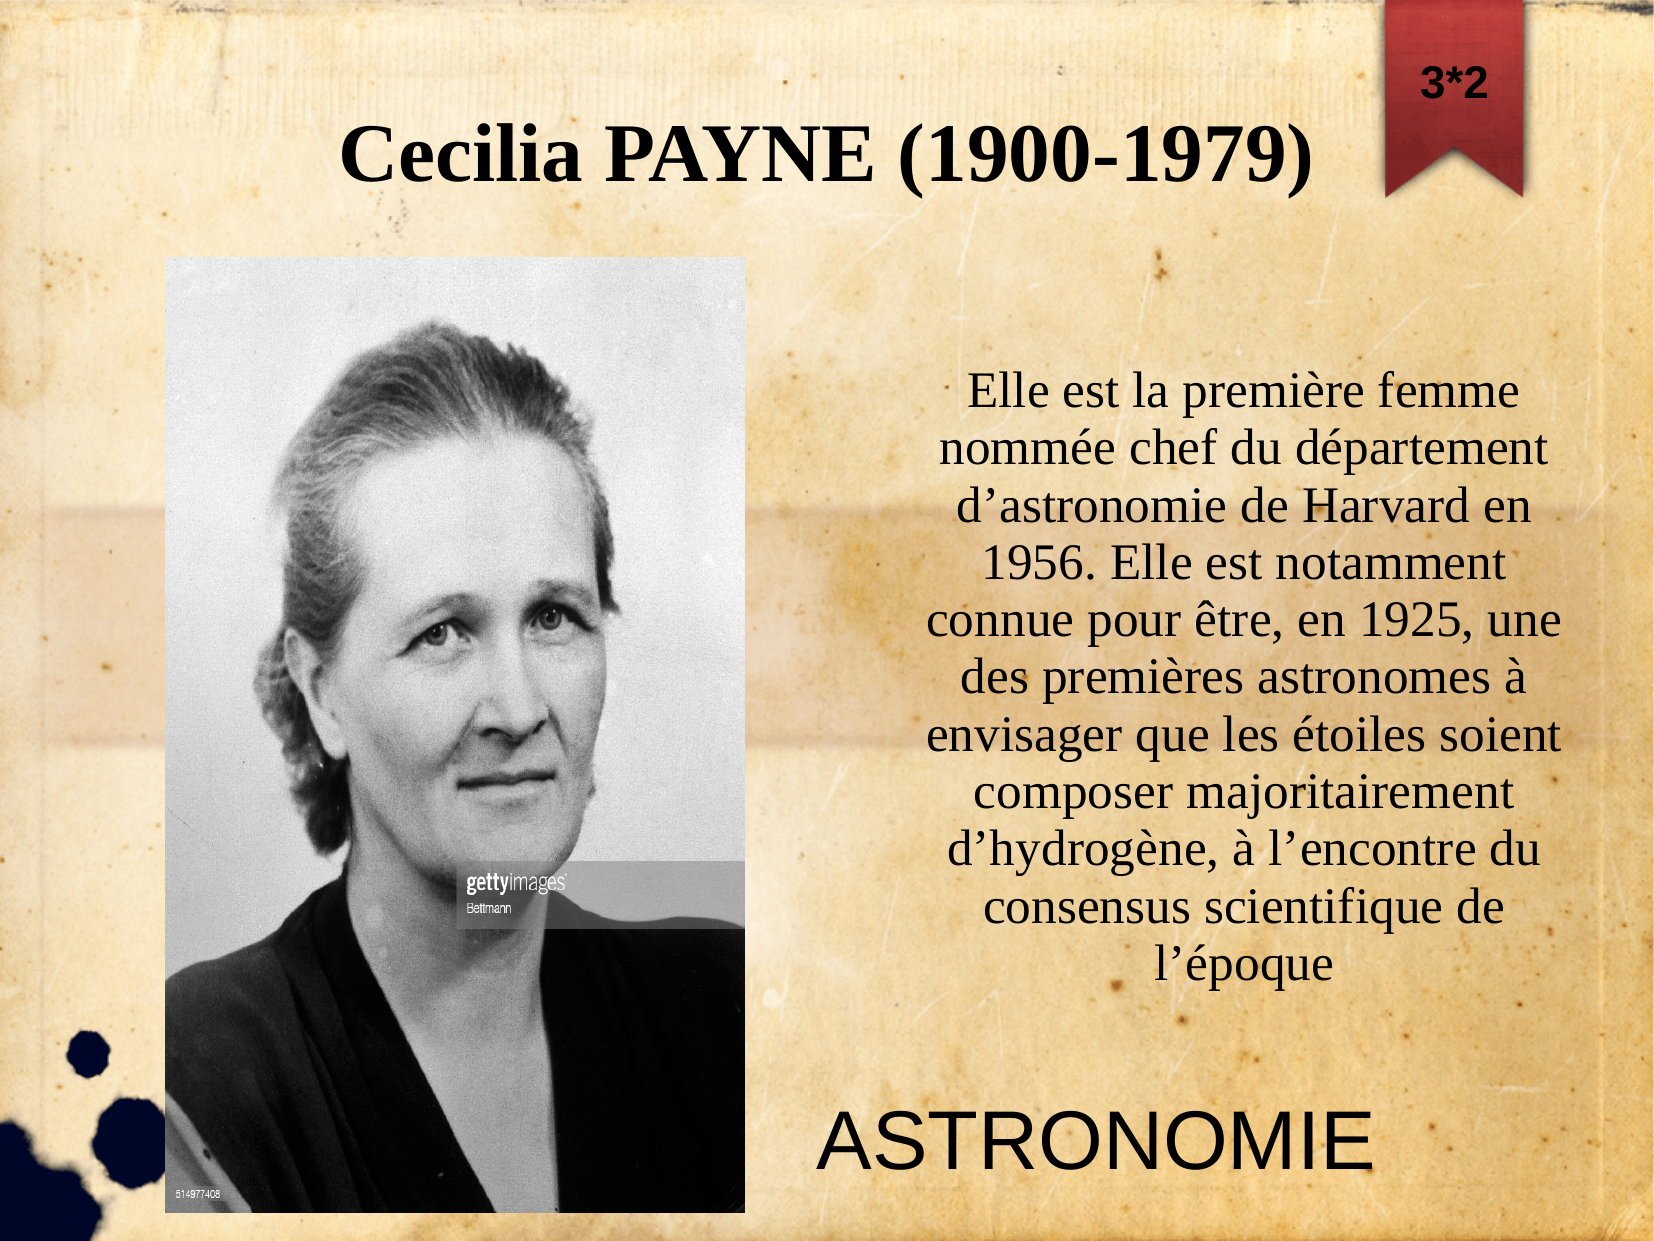

# Cecilia PAYNE (1900-1979)
3*2
Elle est la première femme nommée chef du département d’astronomie de Harvard en 1956. Elle est notamment connue pour être, en 1925, une des premières astronomes à envisager que les étoiles soient composer majoritairement d’hydrogène, à l’encontre du consensus scientifique de l’époque
 ASTRONOMIE